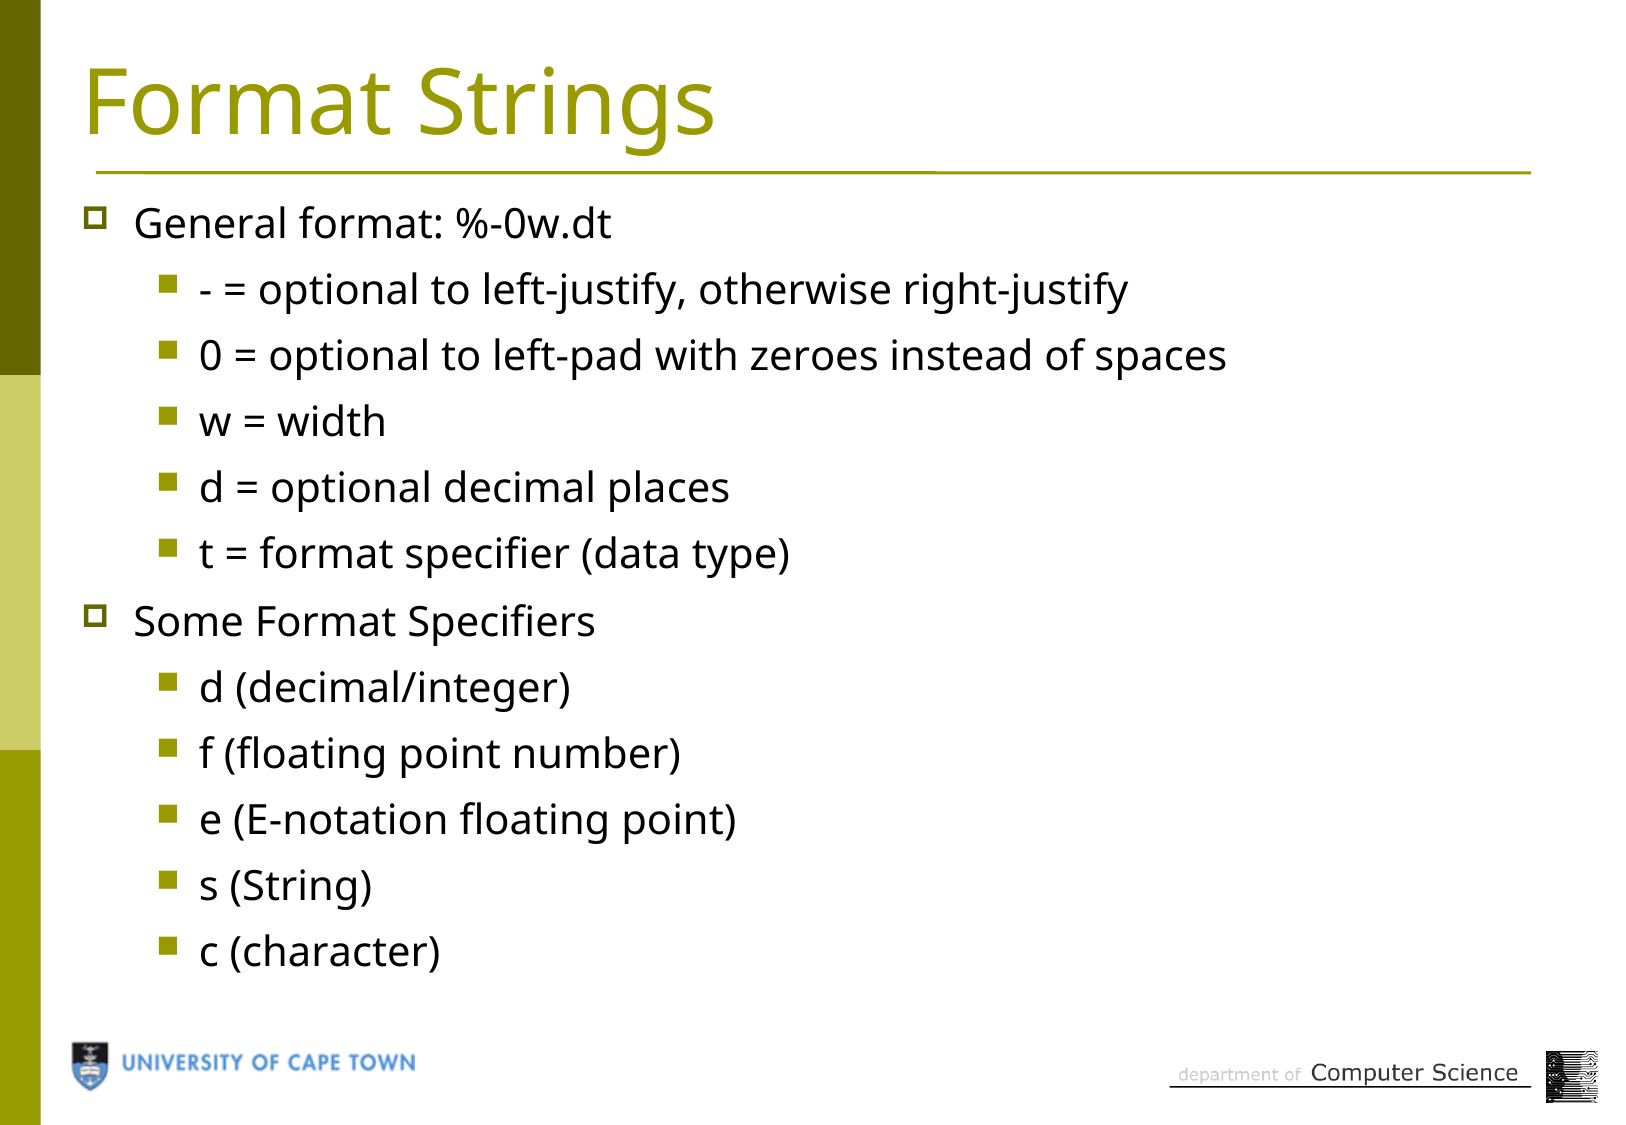

# Format Strings
General format: %-0w.dt
- = optional to left-justify, otherwise right-justify
0 = optional to left-pad with zeroes instead of spaces
w = width
d = optional decimal places
t = format specifier (data type)‏
Some Format Specifiers
d (decimal/integer)‏
f (floating point number)‏
e (E-notation floating point)‏
s (String)‏
c (character)‏